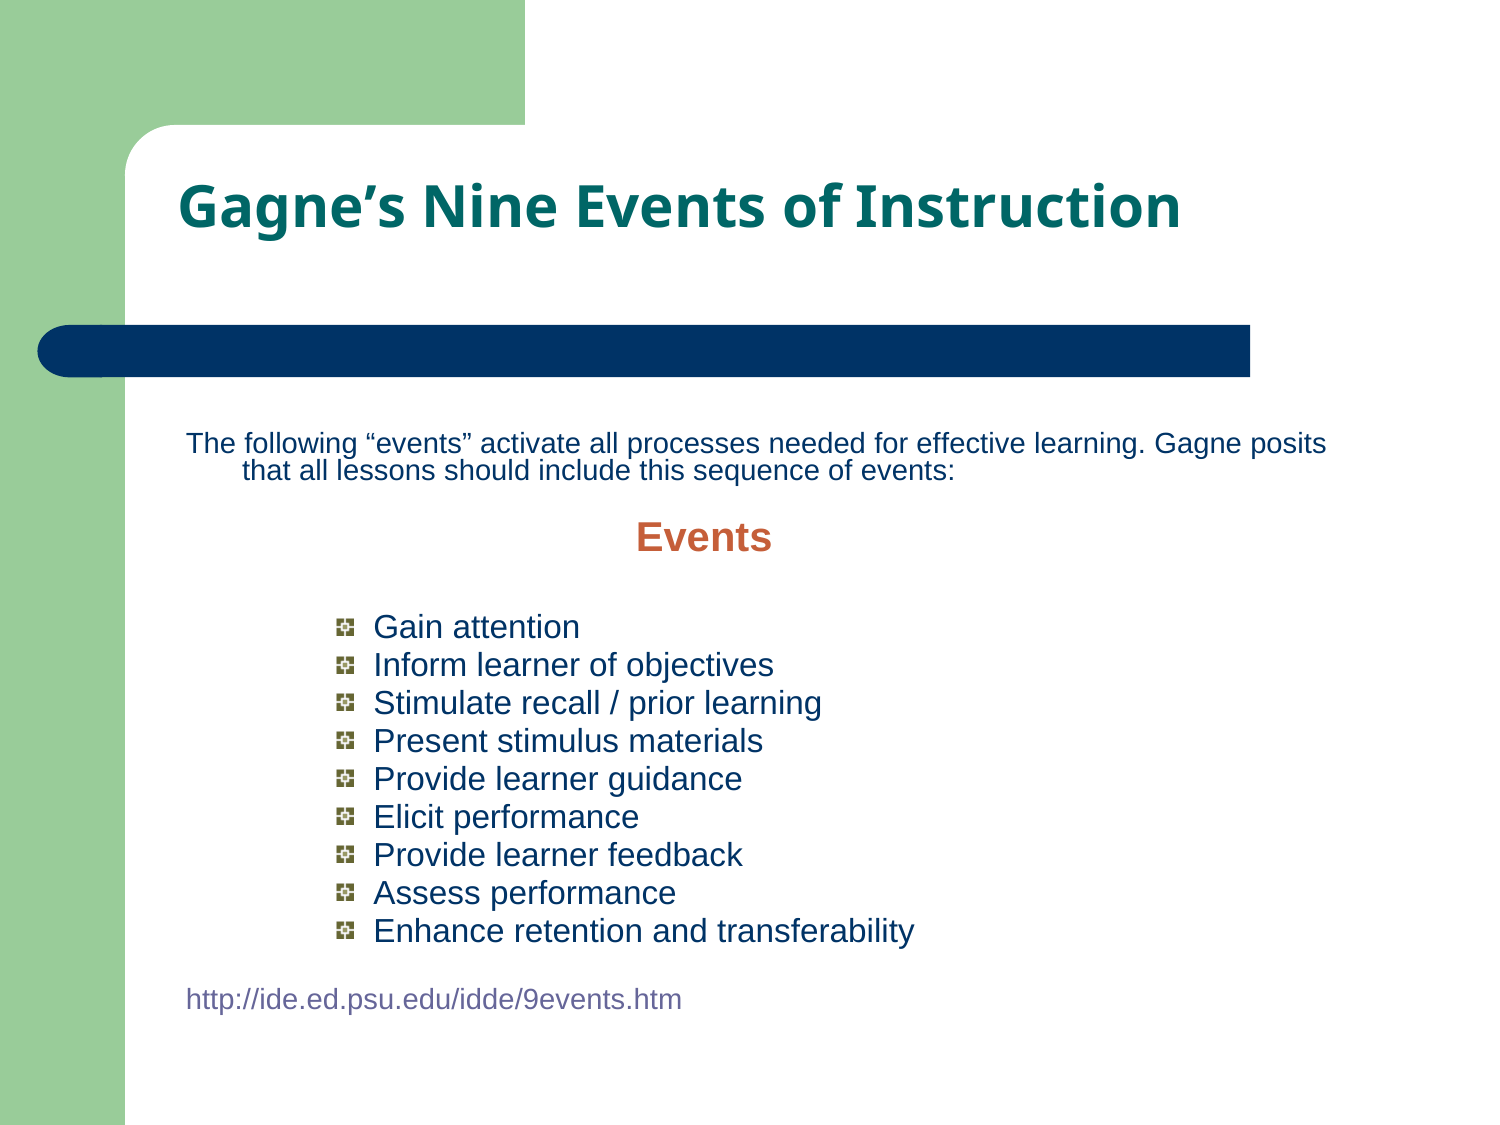

# Gagne’s Nine Events of Instruction
The following “events” activate all processes needed for effective learning. Gagne posits that all lessons should include this sequence of events:
			Events
Gain attention
Inform learner of objectives
Stimulate recall / prior learning
Present stimulus materials
Provide learner guidance
Elicit performance
Provide learner feedback
Assess performance
Enhance retention and transferability
http://ide.ed.psu.edu/idde/9events.htm